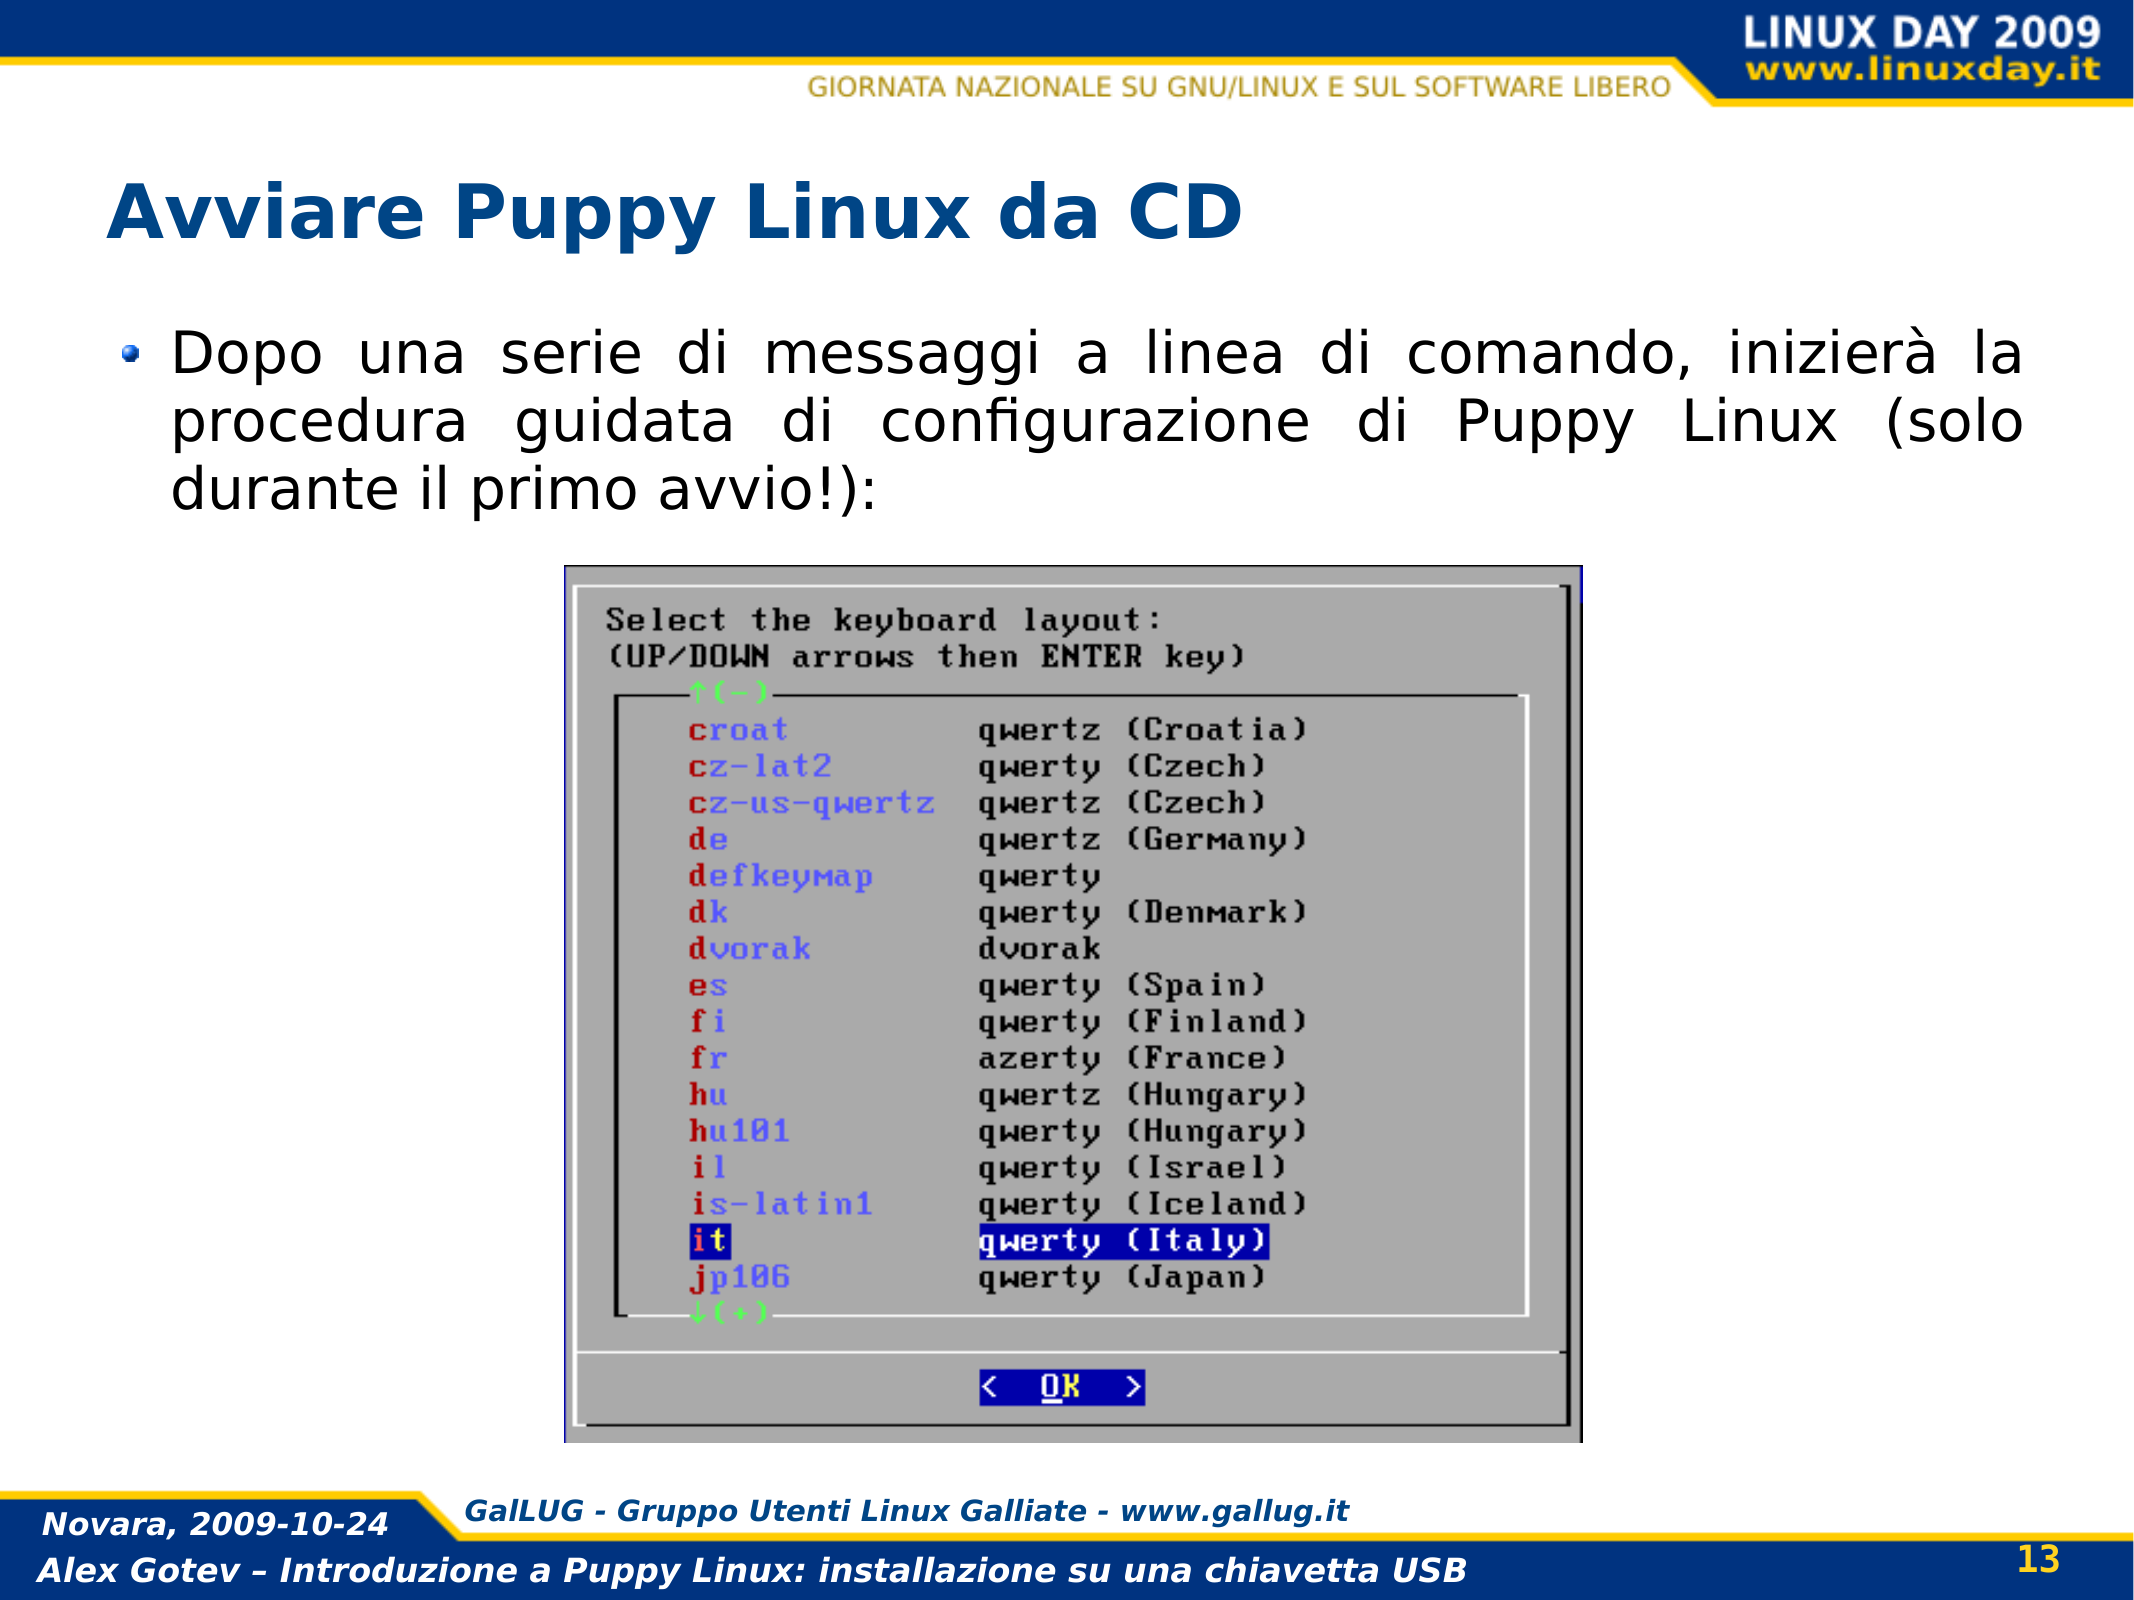

# Avviare Puppy Linux da CD
Dopo una serie di messaggi a linea di comando, inizierà la procedura guidata di configurazione di Puppy Linux (solo durante il primo avvio!):